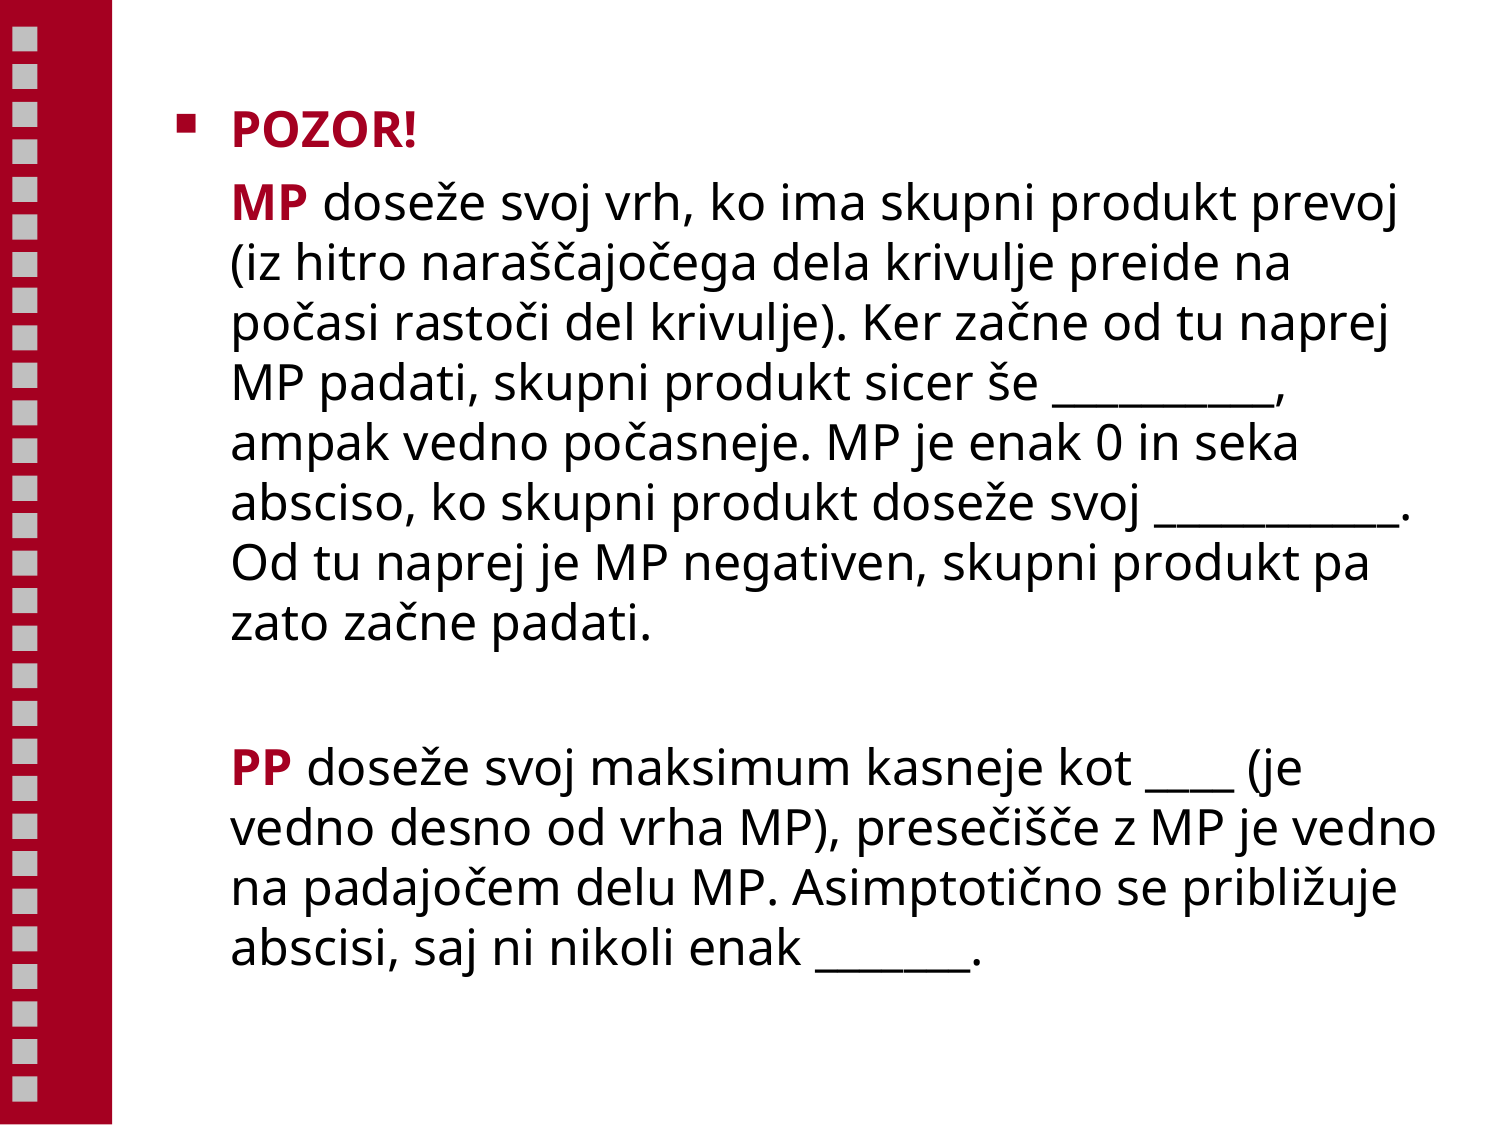

# POZOR!
	MP doseže svoj vrh, ko ima skupni produkt prevoj (iz hitro naraščajočega dela krivulje preide na počasi rastoči del krivulje). Ker začne od tu naprej MP padati, skupni produkt sicer še __________, ampak vedno počasneje. MP je enak 0 in seka absciso, ko skupni produkt doseže svoj ___________. Od tu naprej je MP negativen, skupni produkt pa zato začne padati.
	PP doseže svoj maksimum kasneje kot ____ (je vedno desno od vrha MP), presečišče z MP je vedno na padajočem delu MP. Asimptotično se približuje abscisi, saj ni nikoli enak _______.